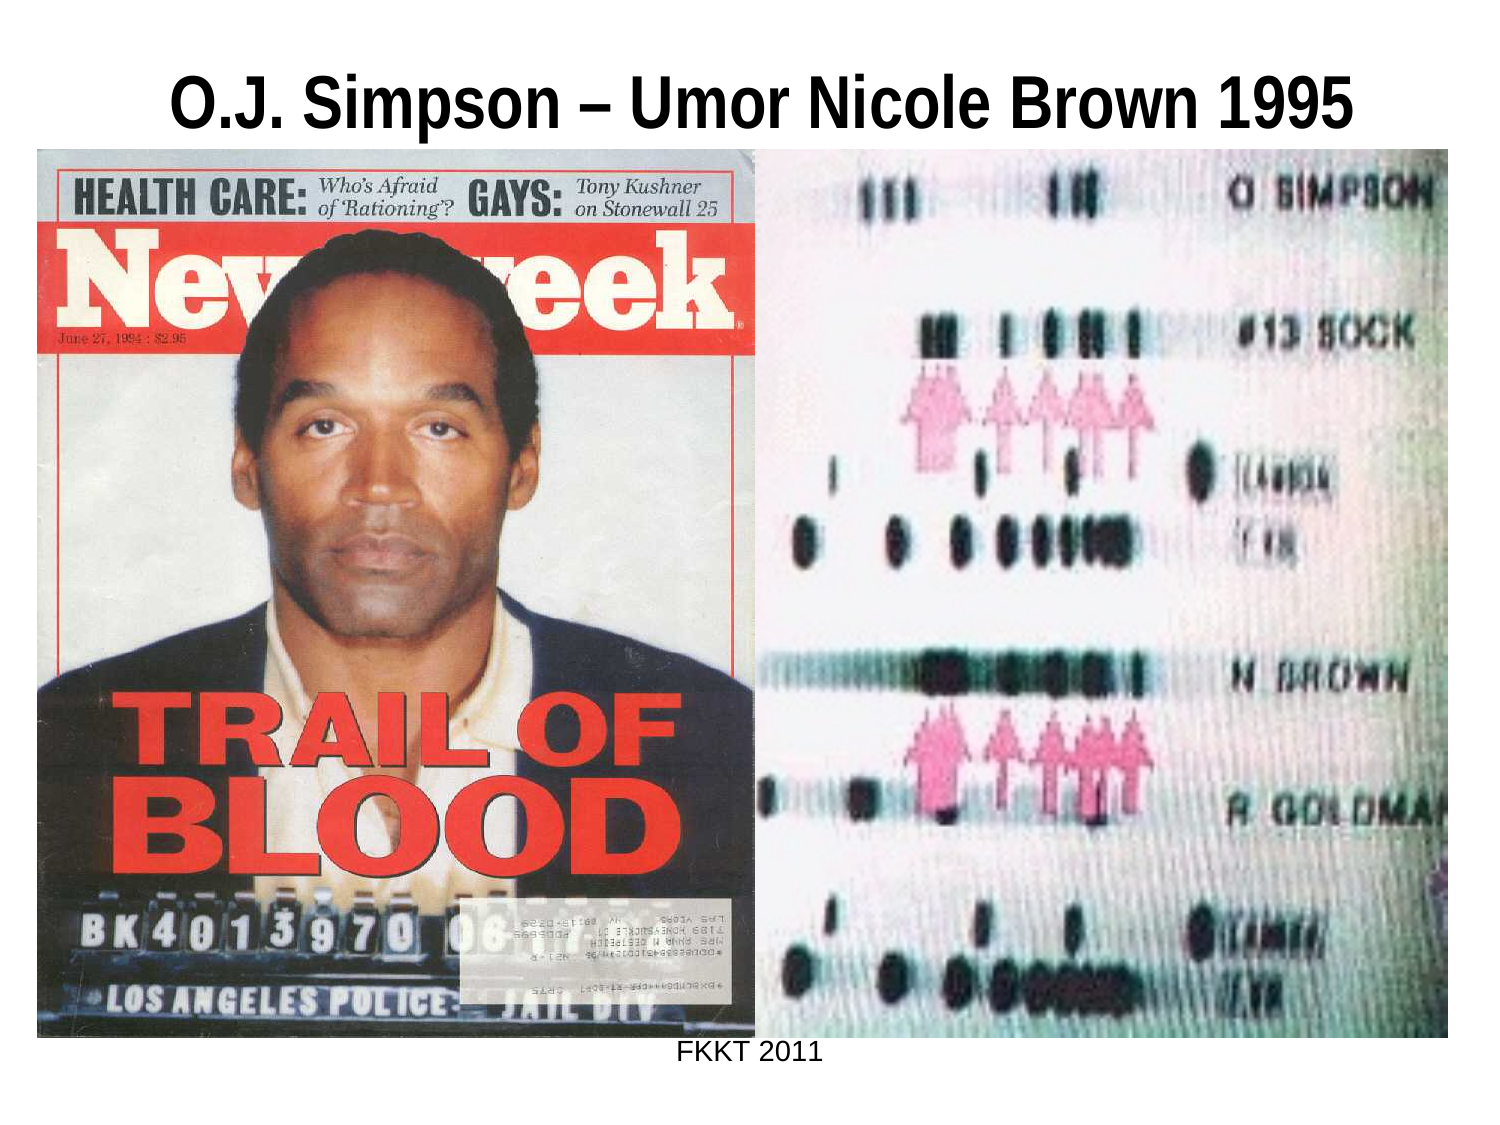

O.J. Simpson – Umor Nicole Brown 1995
FKKT 2011